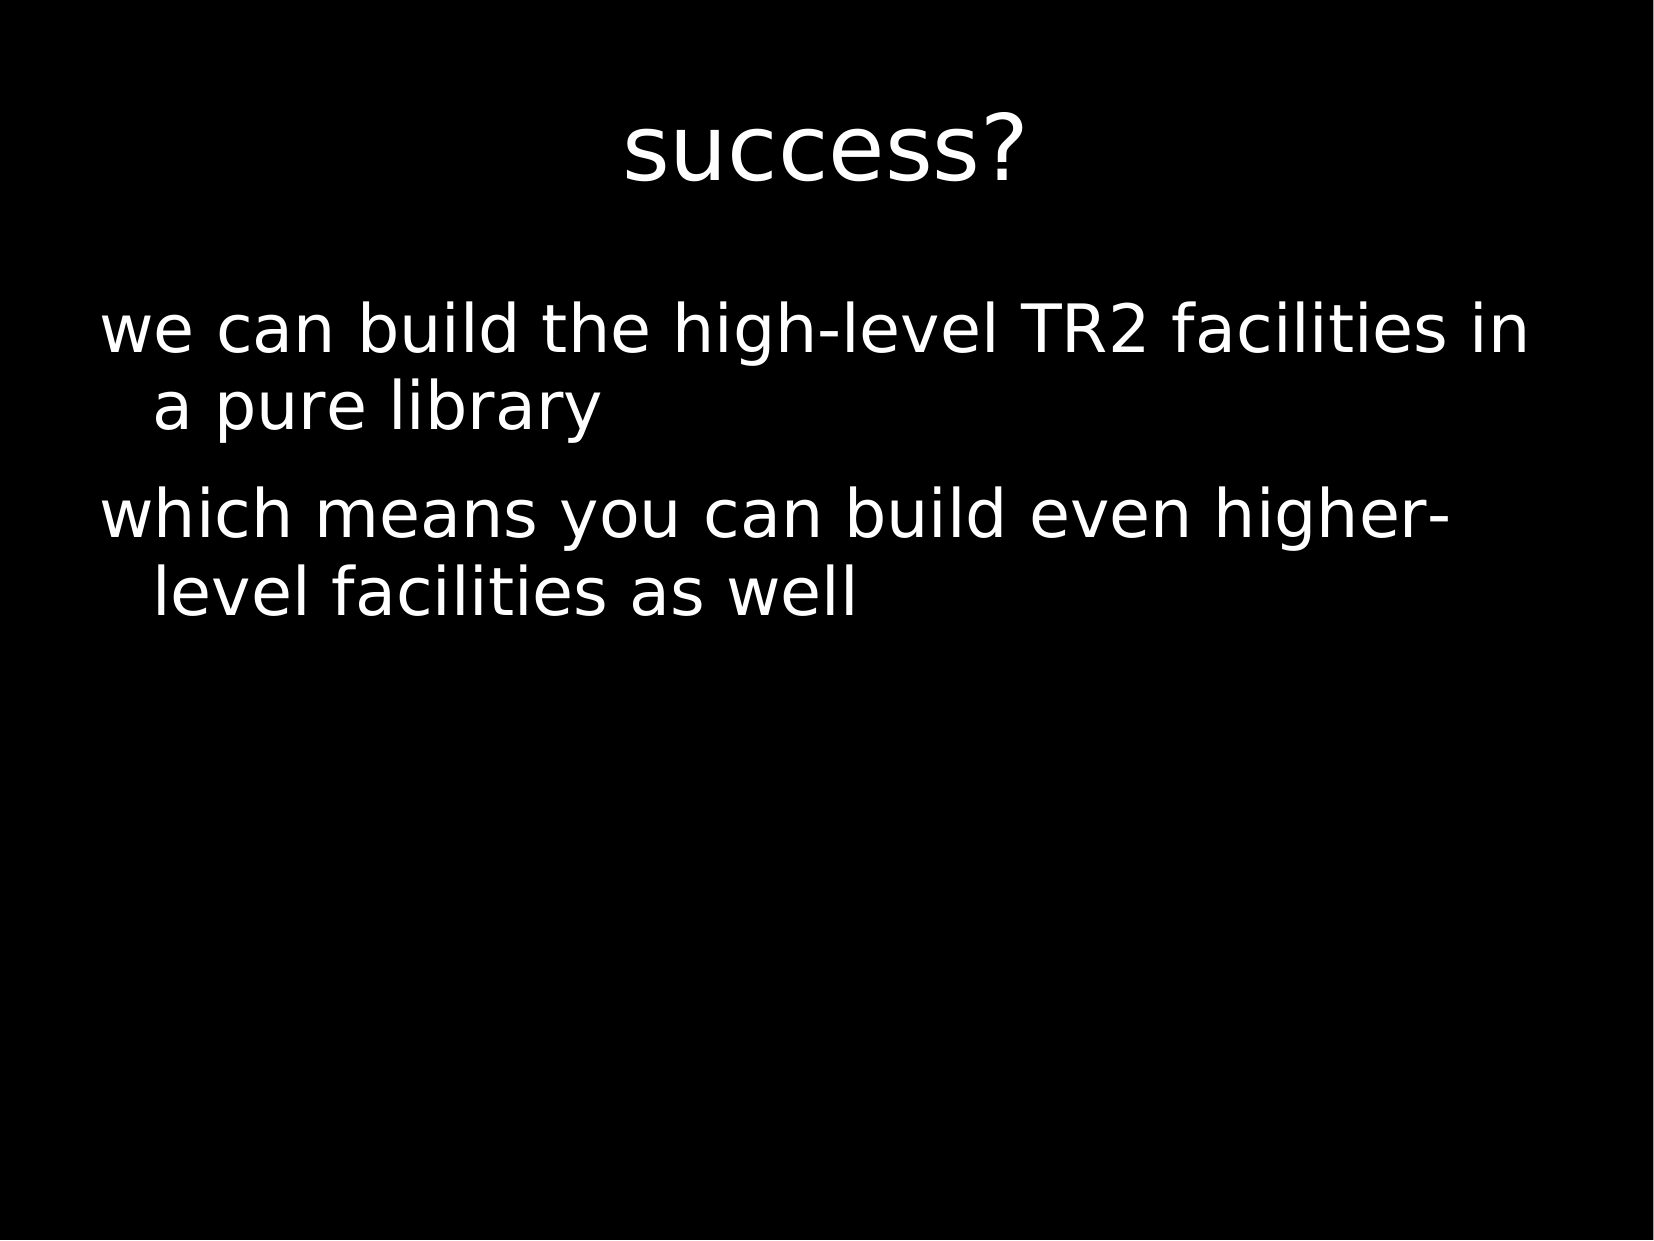

# success?
we can build the high-level TR2 facilities in a pure library
which means you can build even higher-level facilities as well